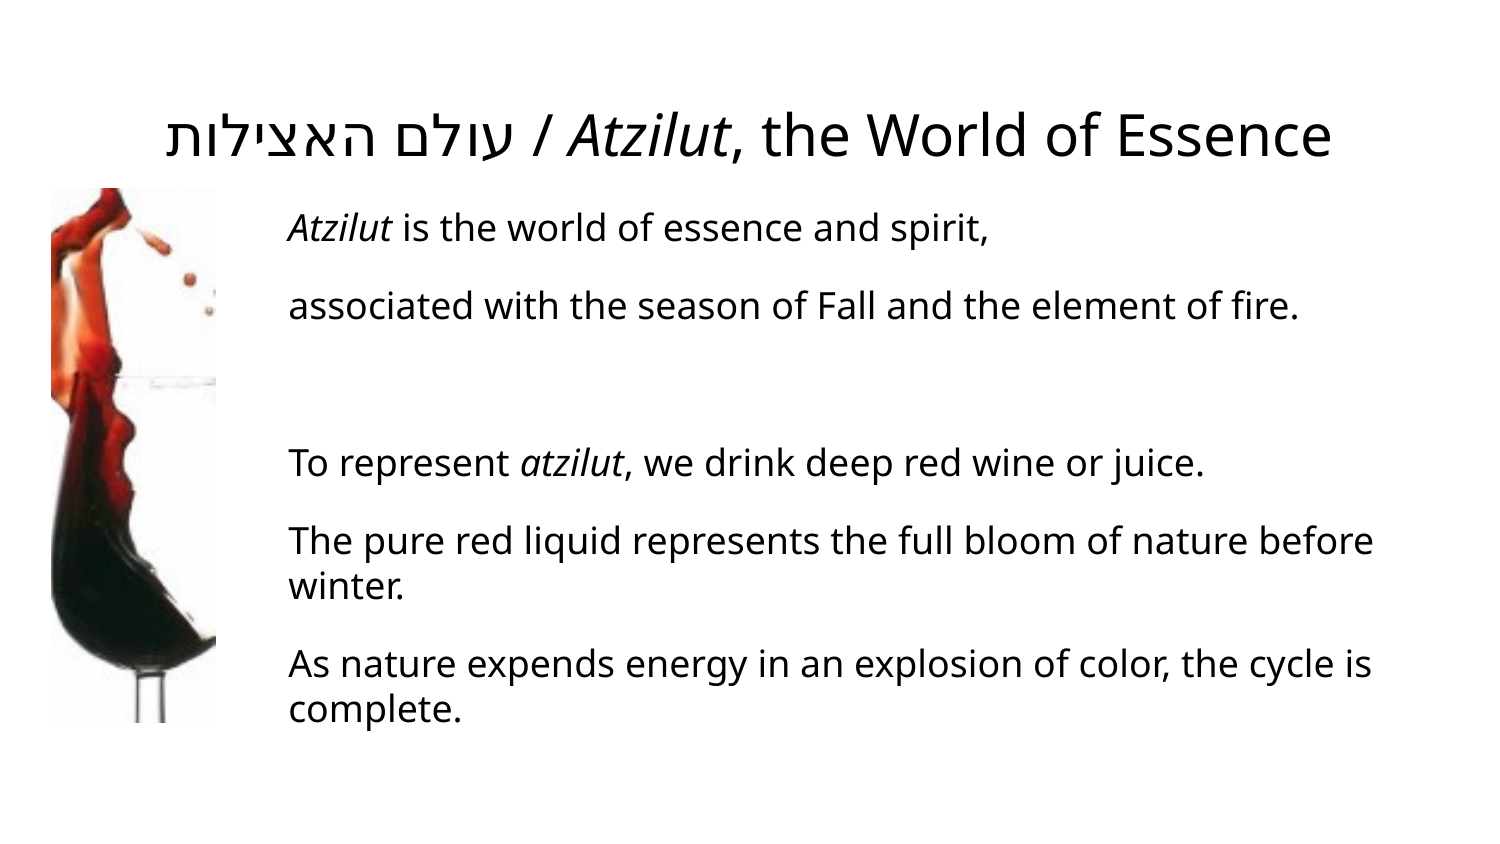

# עולם האצילות / Atzilut, the World of Essence
Atzilut is the world of essence and spirit,
associated with the season of Fall and the element of fire.
To represent atzilut, we drink deep red wine or juice.
The pure red liquid represents the full bloom of nature before winter.
As nature expends energy in an explosion of color, the cycle is complete.